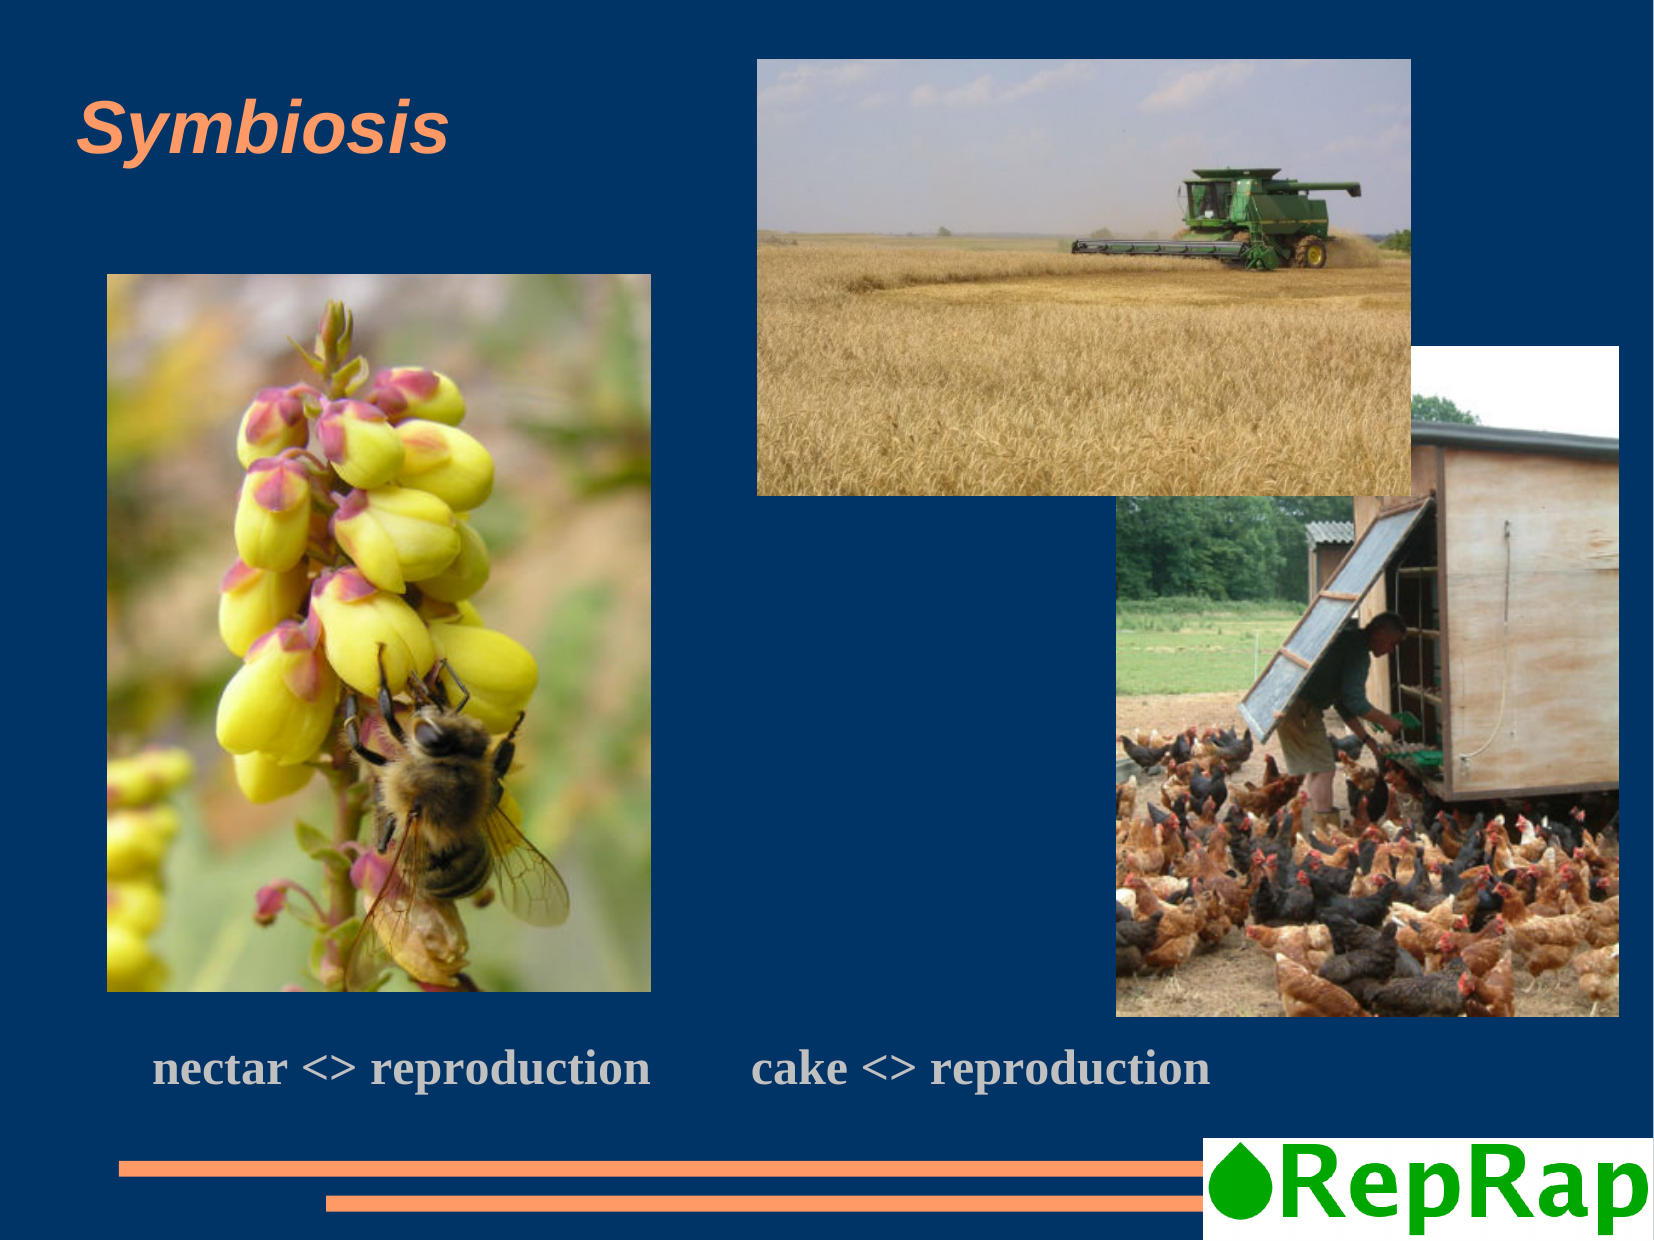

# Symbiosis
 nectar <> reproduction cake <> reproduction